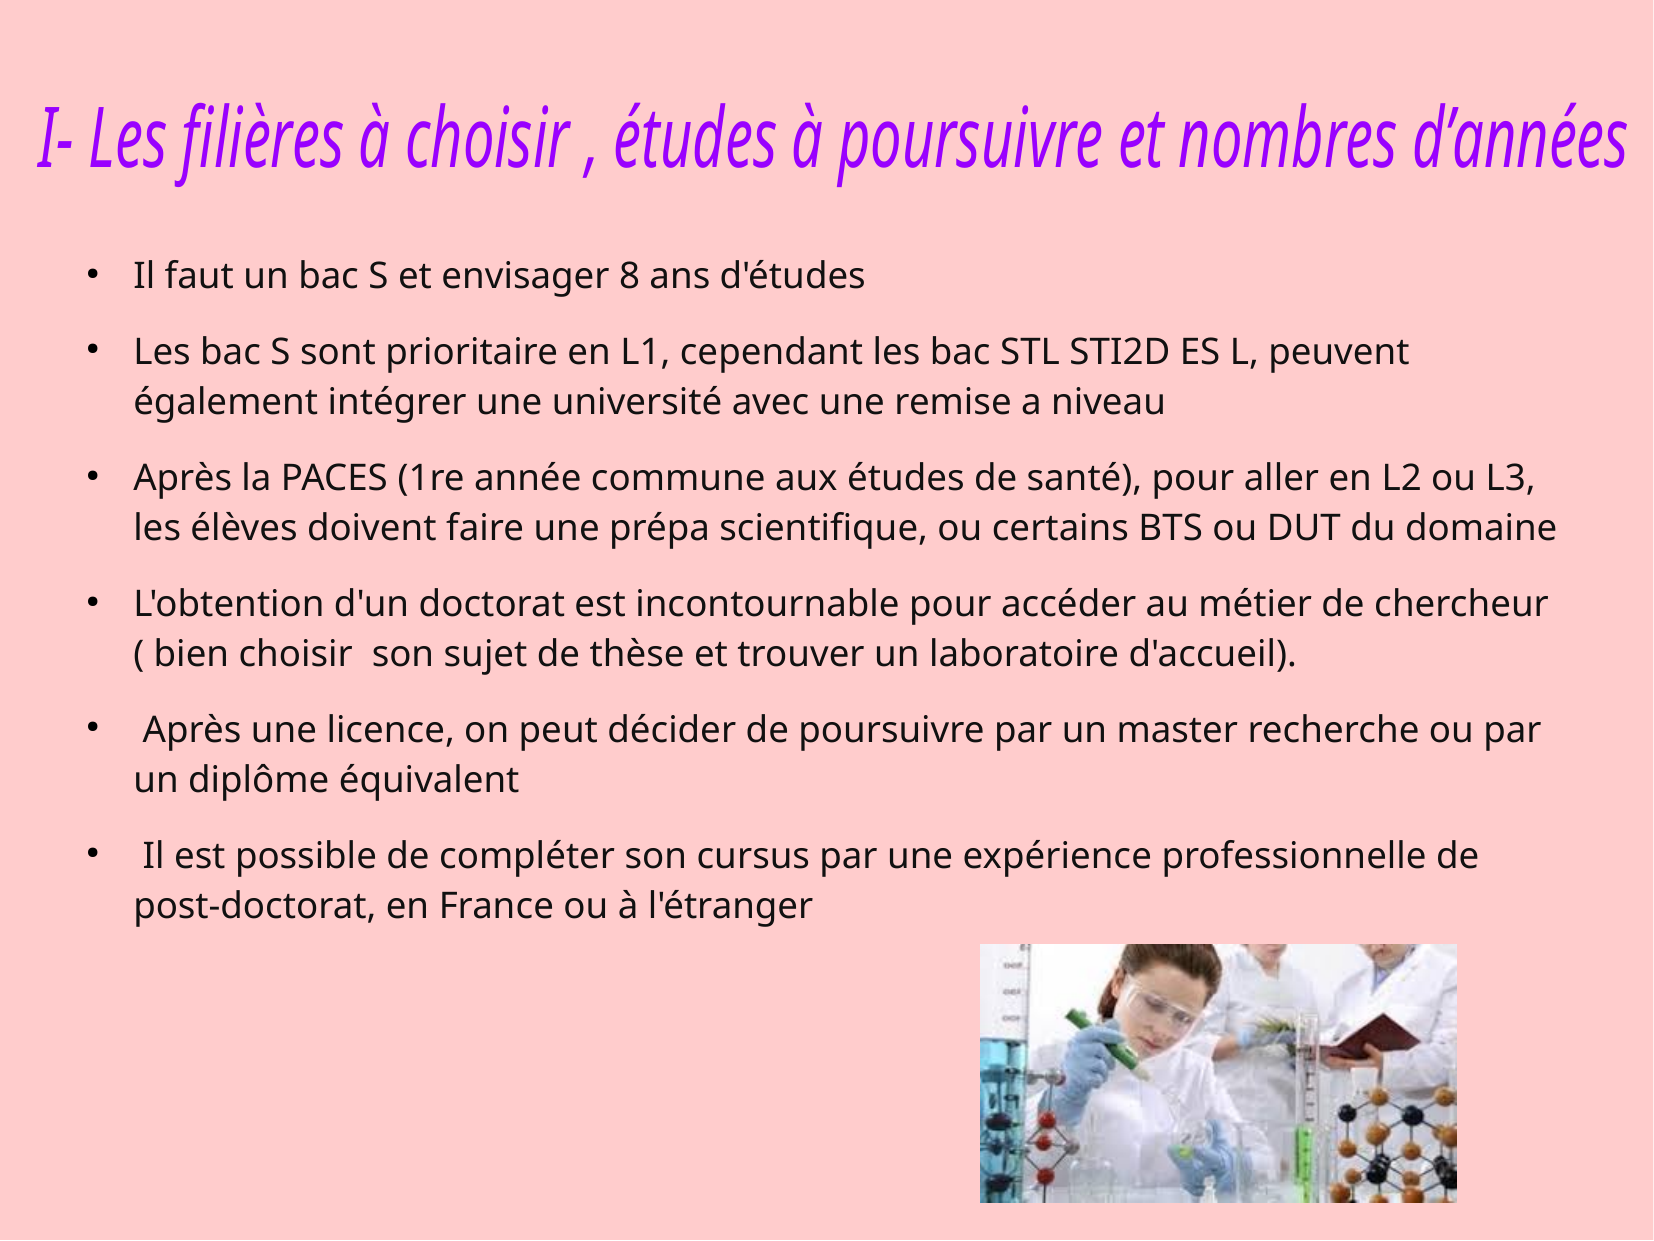

I- Les filières à choisir , études à poursuivre et nombres d’années
# Il faut un bac S et envisager 8 ans d'études
Les bac S sont prioritaire en L1, cependant les bac STL STI2D ES L, peuvent également intégrer une université avec une remise a niveau
Après la PACES (1re année commune aux études de santé), pour aller en L2 ou L3, les élèves doivent faire une prépa scientifique, ou certains BTS ou DUT du domaine
L'obtention d'un doctorat est incontournable pour accéder au métier de chercheur ( bien choisir son sujet de thèse et trouver un laboratoire d'accueil).
 Après une licence, on peut décider de poursuivre par un master recherche ou par un diplôme équivalent
 Il est possible de compléter son cursus par une expérience professionnelle de post-doctorat, en France ou à l'étranger